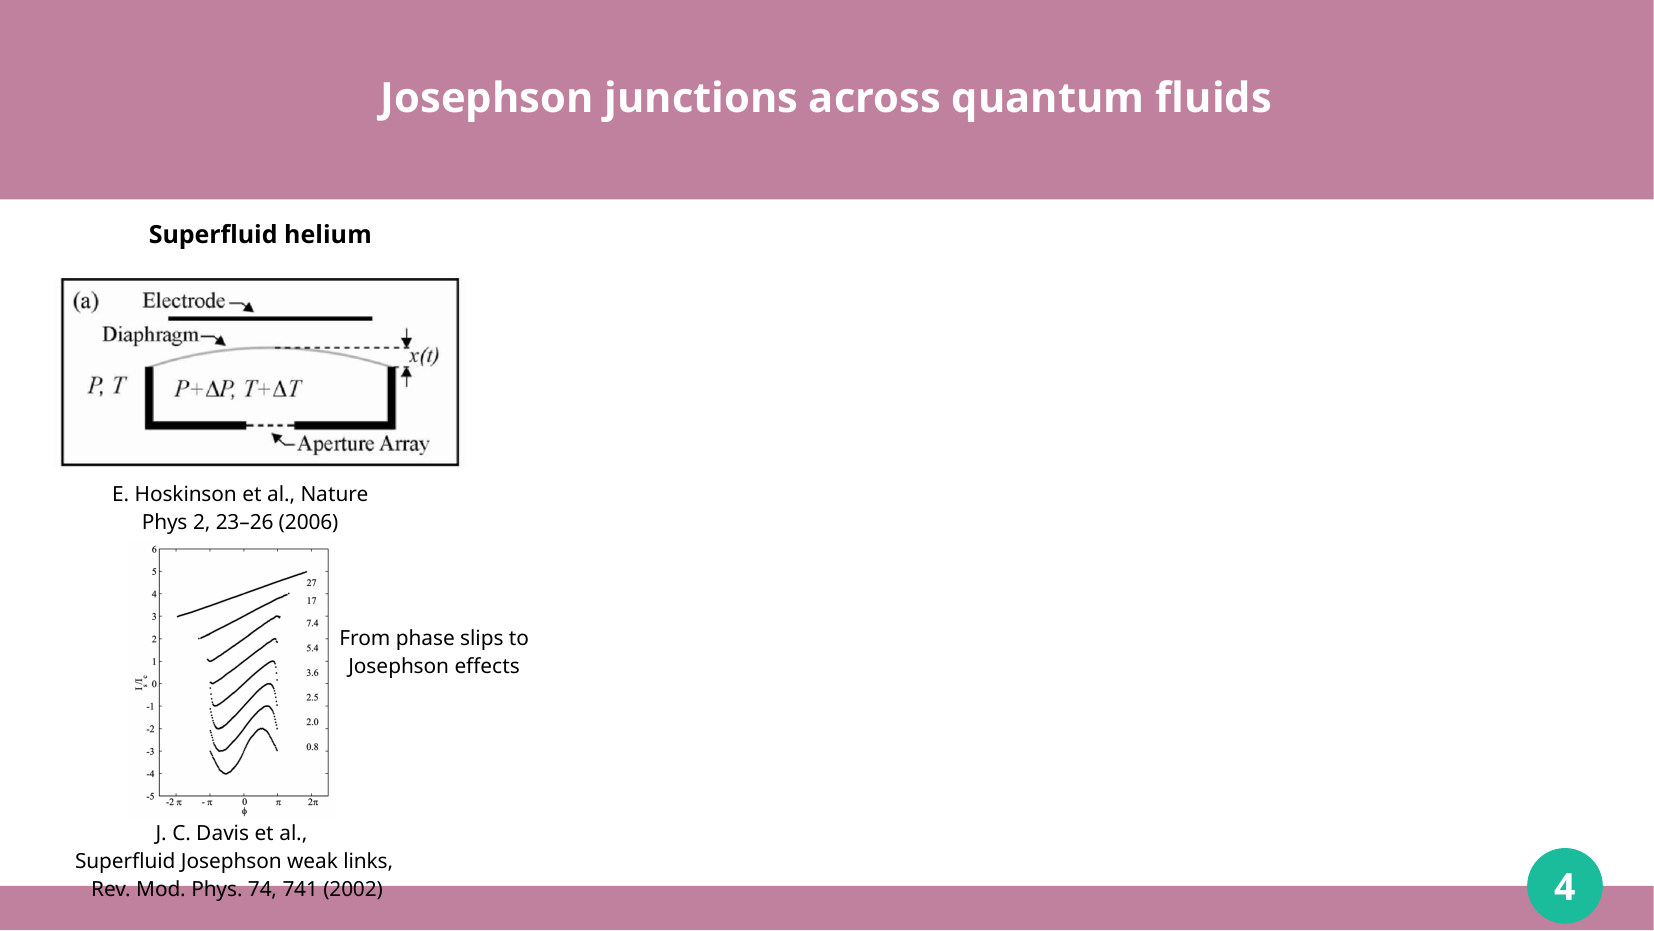

# Josephson junctions across quantum fluids
 Superfluid helium
E. Hoskinson et al., Nature Phys 2, 23–26 (2006)
From phase slips to Josephson effects
J. C. Davis et al.,
Superfluid Josephson weak links,
 Rev. Mod. Phys. 74, 741 (2002)